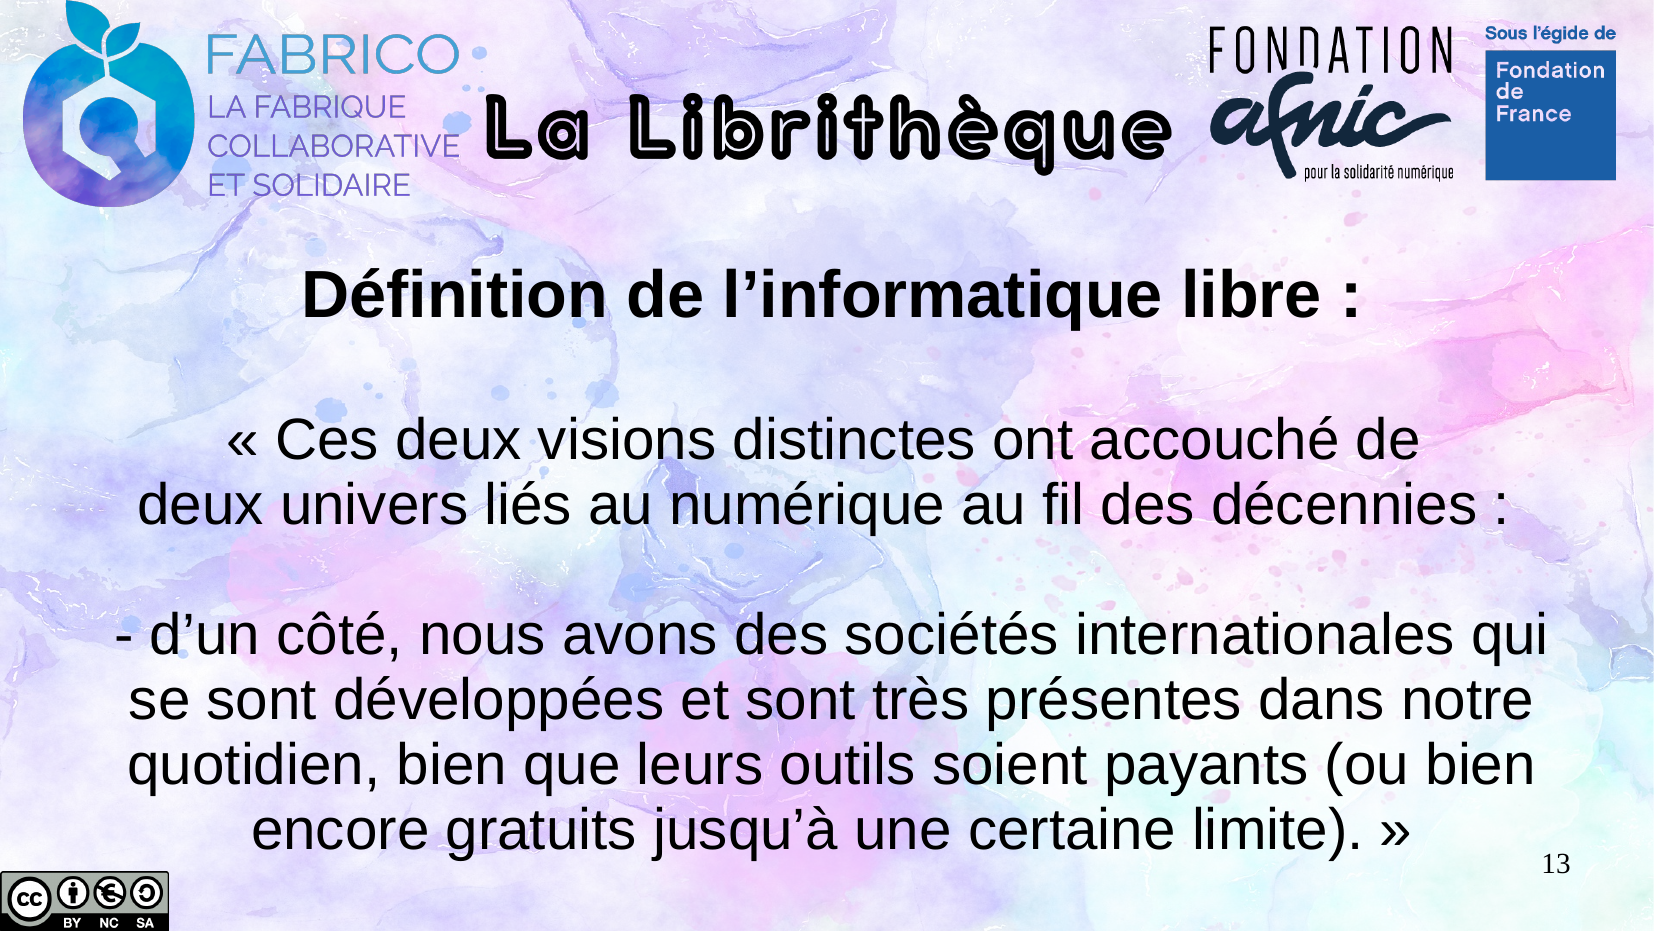

# Définition de l’informatique libre :
« Ces deux visions distinctes ont accouché de
deux univers liés au numérique au fil des décennies :
- d’un côté, nous avons des sociétés internationales qui se sont développées et sont très présentes dans notre quotidien, bien que leurs outils soient payants (ou bien encore gratuits jusqu’à une certaine limite). »
13